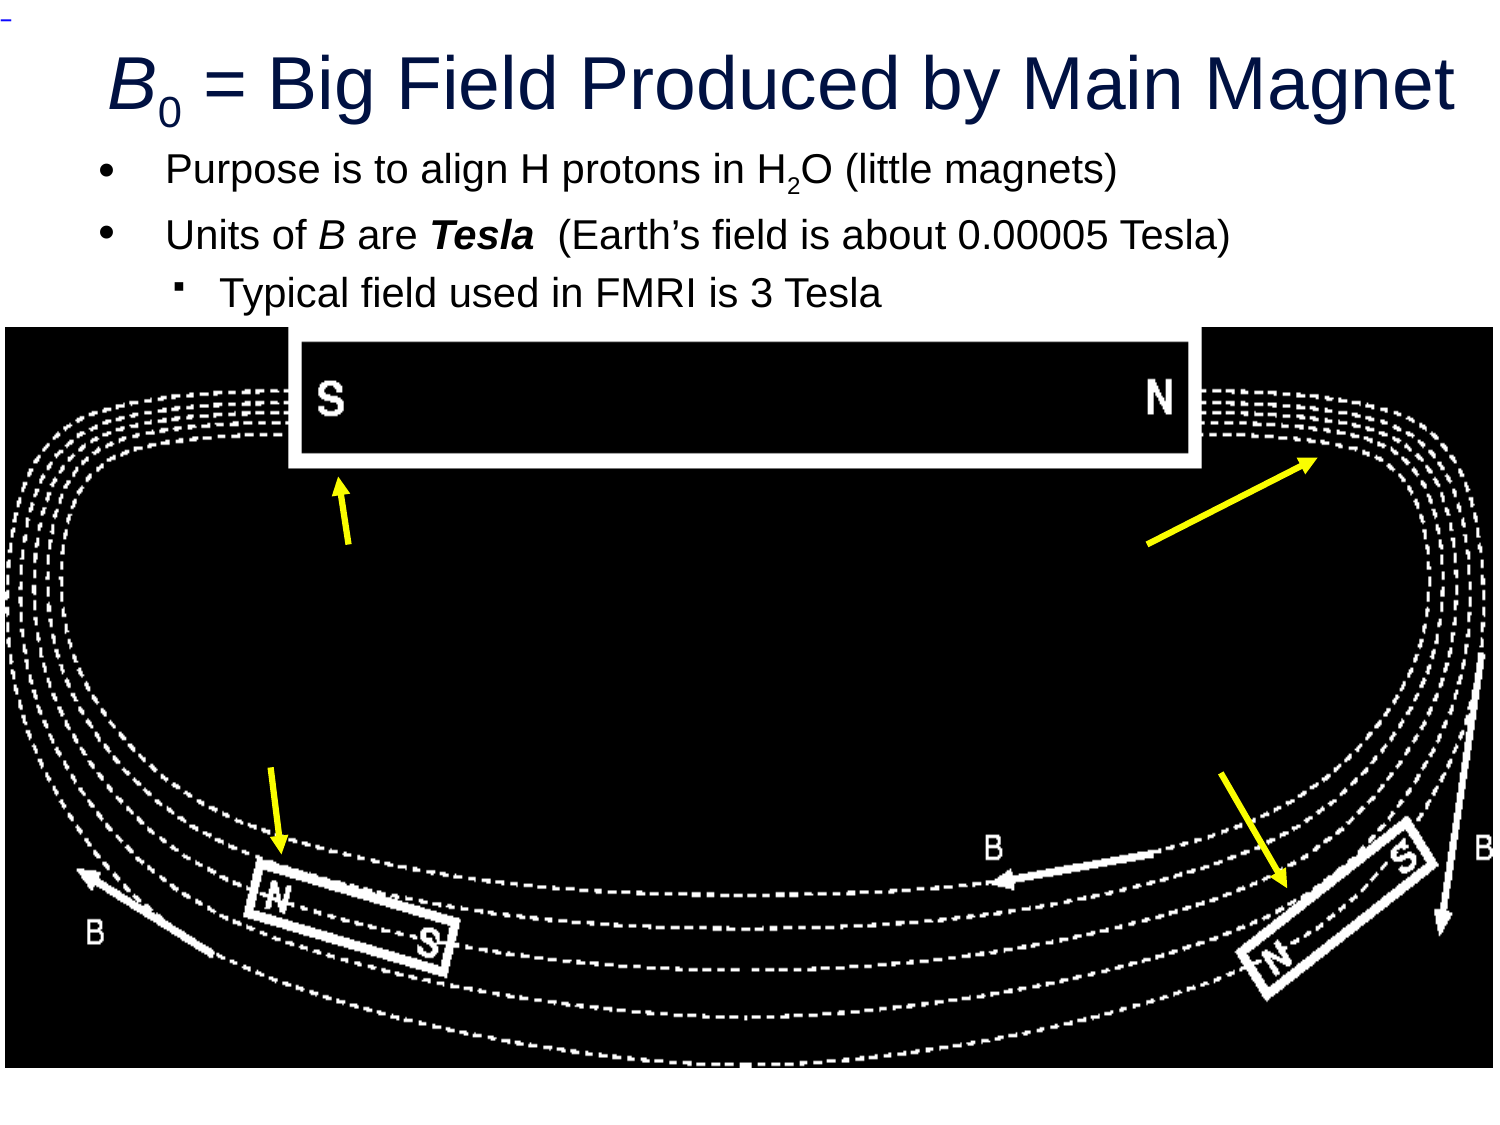

# B0 = Big Field Produced by Main Magnet
 Purpose is to align H protons in H2O (little magnets)
 Units of B are Tesla (Earth’s field is about 0.00005 Tesla)
Typical field used in FMRI is 3 Tesla
[Main magnet and some of its lines of force]
[Little magnets lining up with external lines of force]